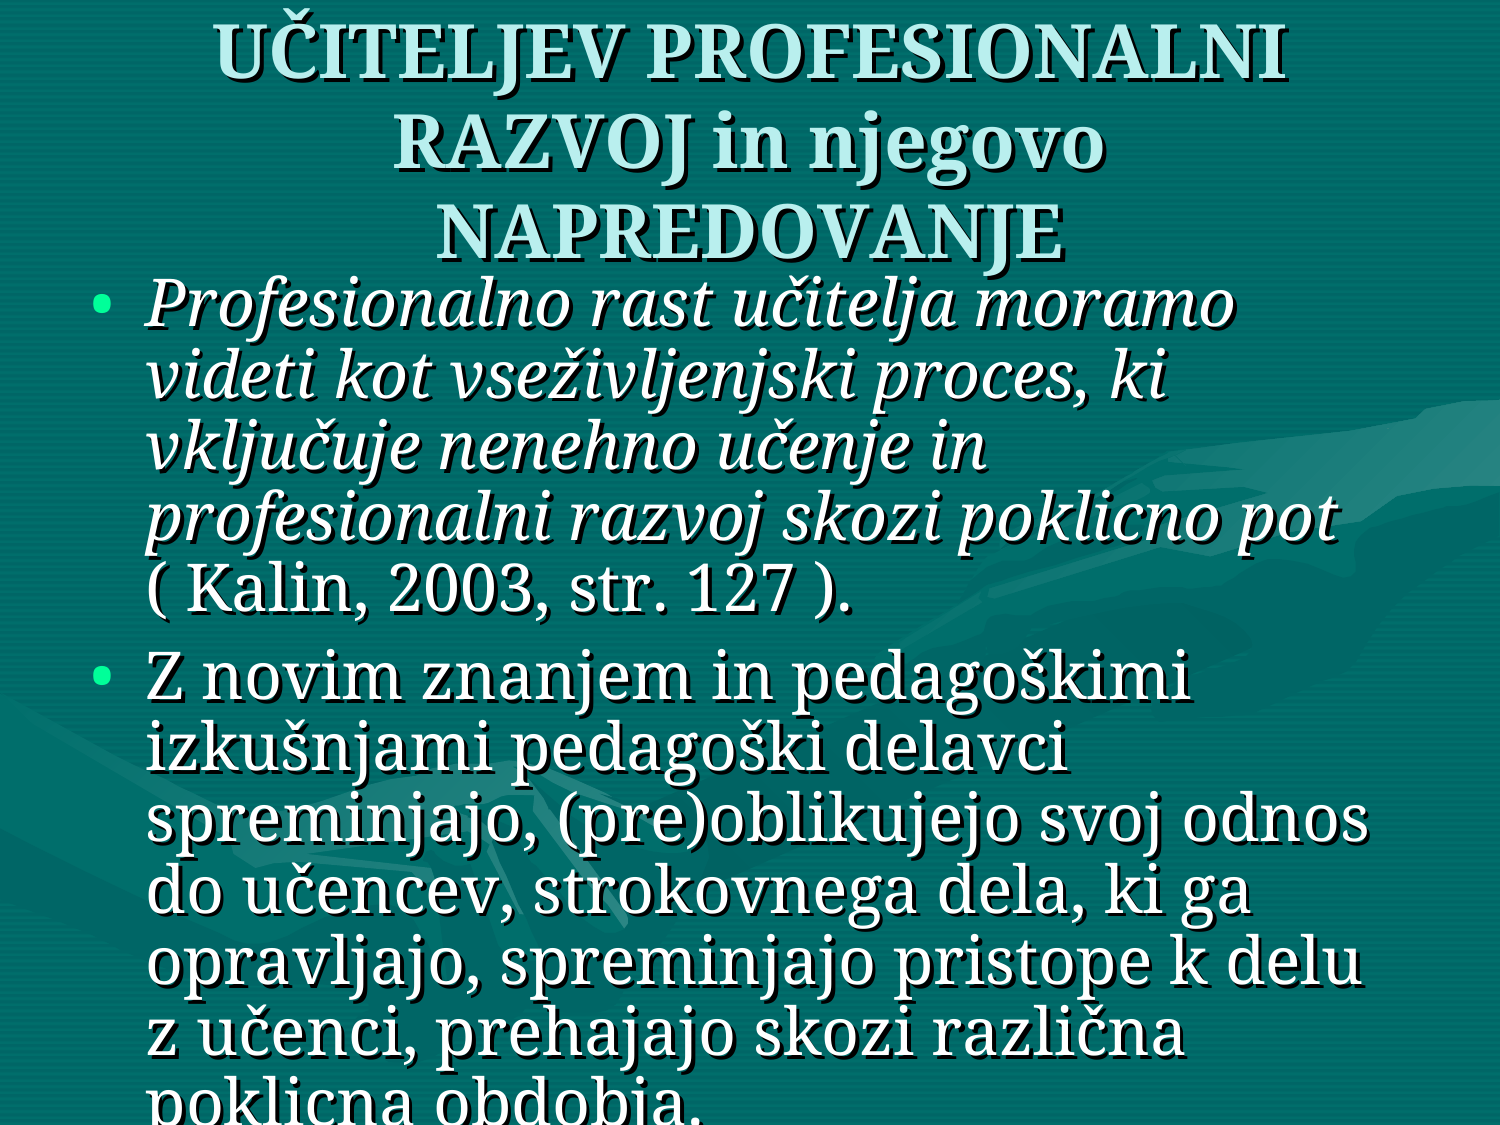

# UČITELJEV PROFESIONALNI RAZVOJ in njegovo NAPREDOVANJE
Profesionalno rast učitelja moramo videti kot vseživljenjski proces, ki vključuje nenehno učenje in profesionalni razvoj skozi poklicno pot ( Kalin, 2003, str. 127 ).
Z novim znanjem in pedagoškimi izkušnjami pedagoški delavci spreminjajo, (pre)oblikujejo svoj odnos do učencev, strokovnega dela, ki ga opravljajo, spreminjajo pristope k delu z učenci, prehajajo skozi različna poklicna obdobja.